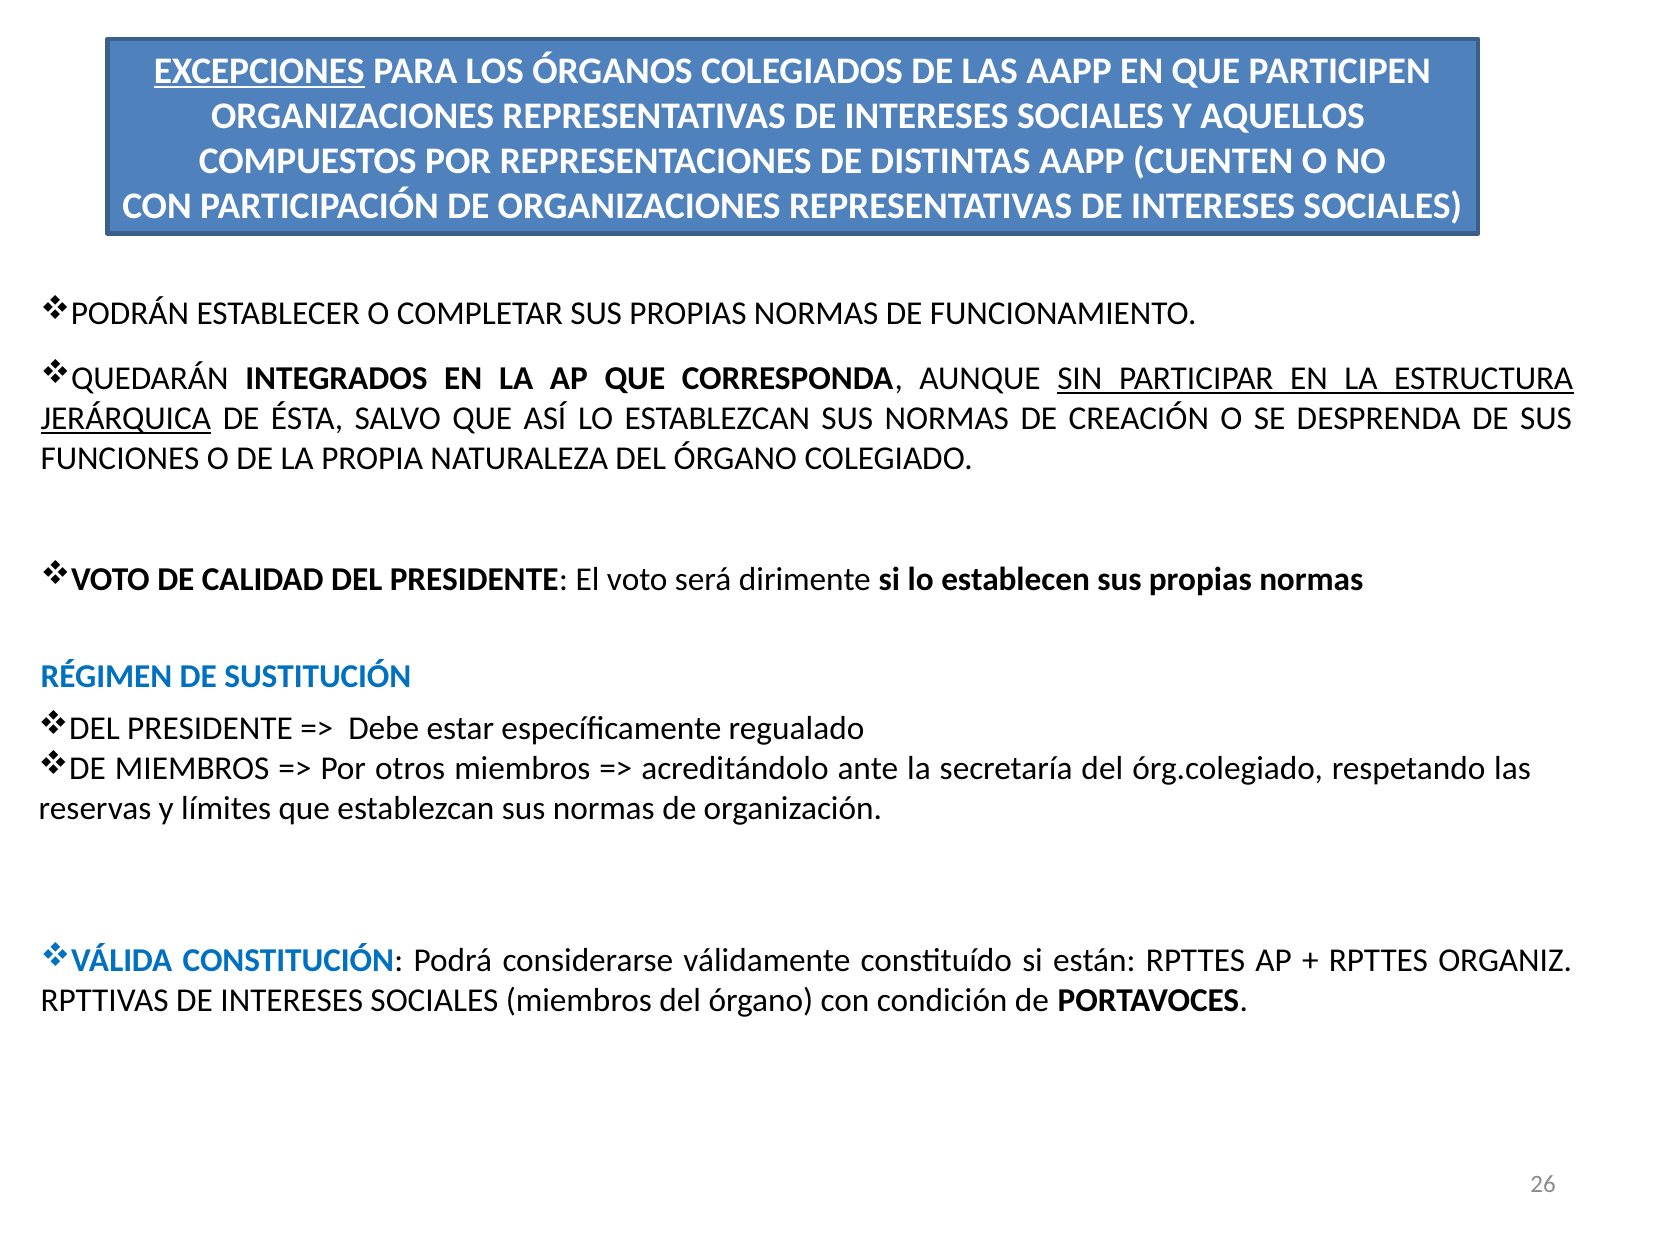

EXCEPCIONES PARA LOS ÓRGANOS COLEGIADOS DE LAS AAPP EN QUE PARTICIPEN
ORGANIZACIONES REPRESENTATIVAS DE INTERESES SOCIALES Y AQUELLOS
COMPUESTOS POR REPRESENTACIONES DE DISTINTAS AAPP (CUENTEN O NO
CON PARTICIPACIÓN DE ORGANIZACIONES REPRESENTATIVAS DE INTERESES SOCIALES)
PODRÁN ESTABLECER O COMPLETAR SUS PROPIAS NORMAS DE FUNCIONAMIENTO.
QUEDARÁN INTEGRADOS EN LA AP QUE CORRESPONDA, AUNQUE SIN PARTICIPAR EN LA ESTRUCTURA JERÁRQUICA DE ÉSTA, SALVO QUE ASÍ LO ESTABLEZCAN SUS NORMAS DE CREACIÓN O SE DESPRENDA DE SUS FUNCIONES O DE LA PROPIA NATURALEZA DEL ÓRGANO COLEGIADO.
VOTO DE CALIDAD DEL PRESIDENTE: El voto será dirimente si lo establecen sus propias normas
RÉGIMEN DE SUSTITUCIÓN
DEL PRESIDENTE => Debe estar específicamente regualado
DE MIEMBROS => Por otros miembros => acreditándolo ante la secretaría del órg.colegiado, respetando las reservas y límites que establezcan sus normas de organización.
VÁLIDA CONSTITUCIÓN: Podrá considerarse válidamente constituído si están: RPTTES AP + RPTTES ORGANIZ. RPTTIVAS DE INTERESES SOCIALES (miembros del órgano) con condición de PORTAVOCES.